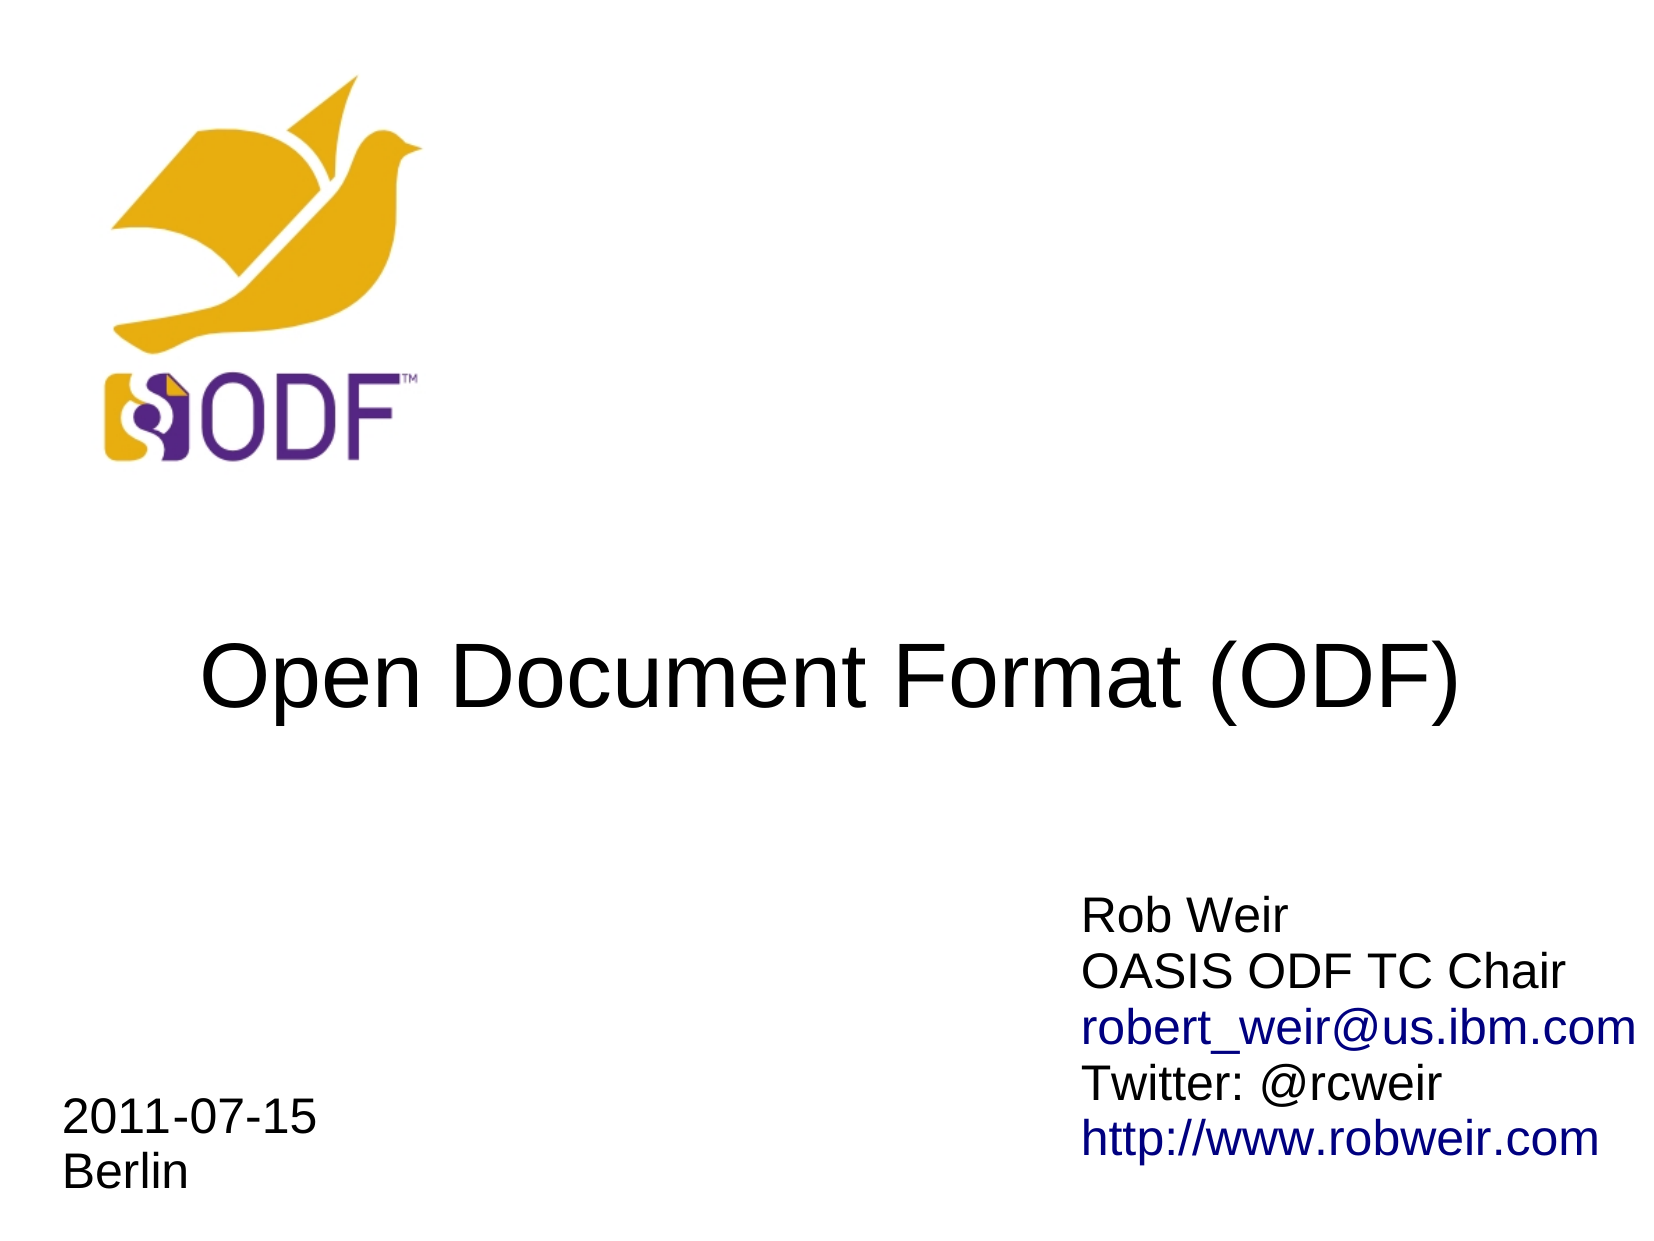

# Open Document Format (ODF)
Rob Weir
OASIS ODF TC Chair
robert_weir@us.ibm.com
Twitter: @rcweir
http://www.robweir.com
2011-07-15
Berlin